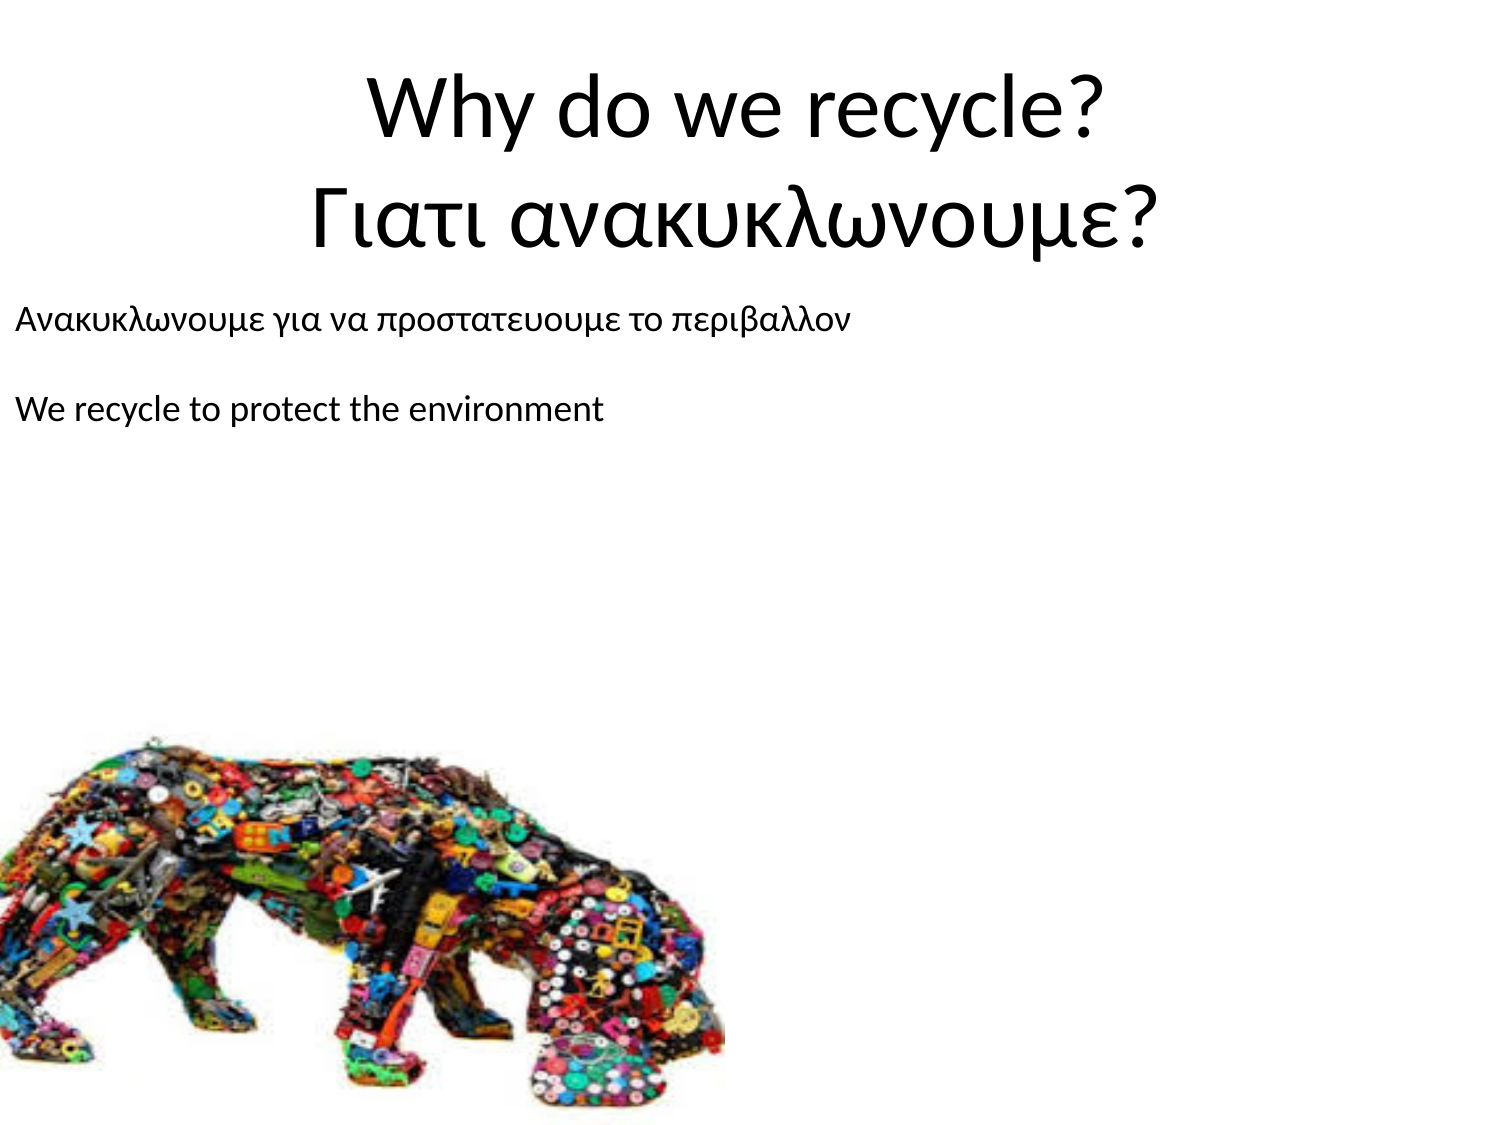

# Why do we recycle? Γιατι ανακυκλωνουμε?
Ανακυκλωνουμε για να προστατευουμε το περιβαλλον
We recycle to protect the environment